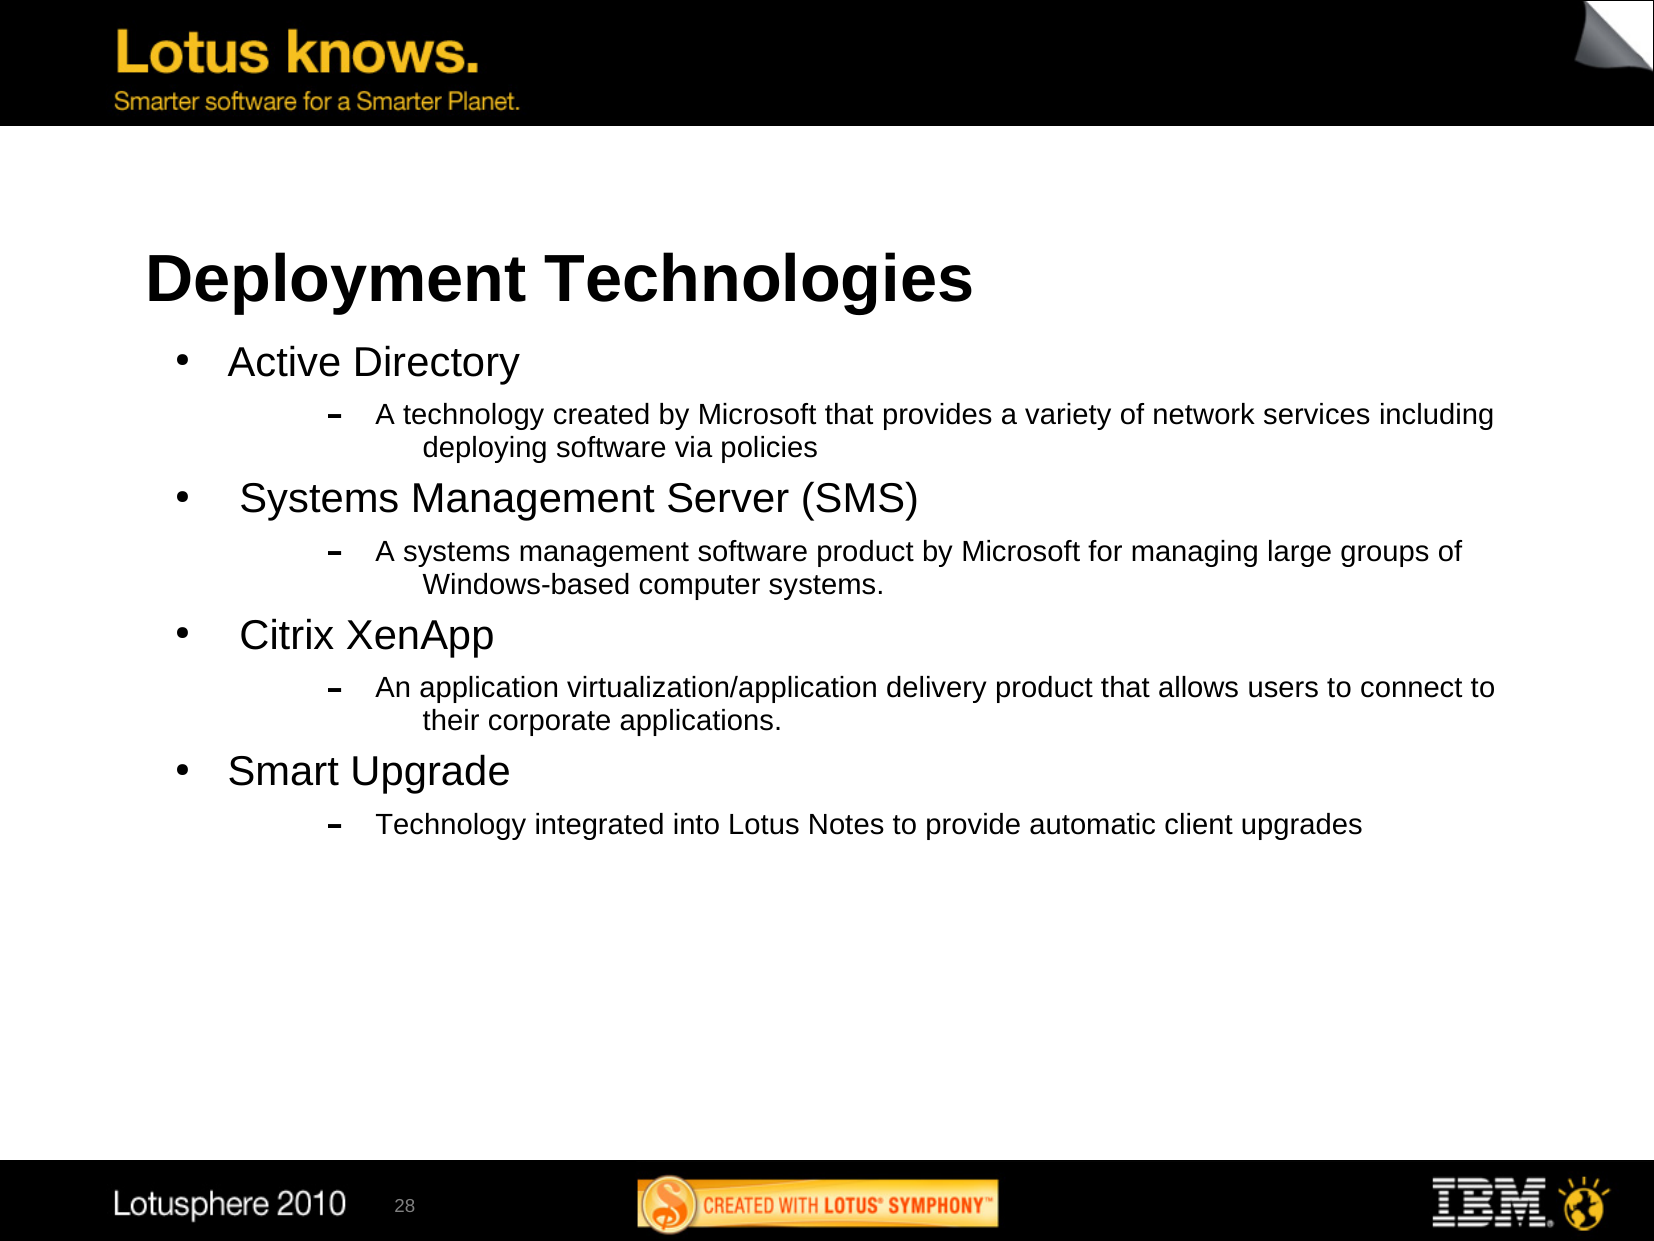

# Deployment Technologies
Active Directory
A technology created by Microsoft that provides a variety of network services including deploying software via policies
 Systems Management Server (SMS)
A systems management software product by Microsoft for managing large groups of Windows-based computer systems.
 Citrix XenApp
An application virtualization/application delivery product that allows users to connect to their corporate applications.
Smart Upgrade
Technology integrated into Lotus Notes to provide automatic client upgrades
28